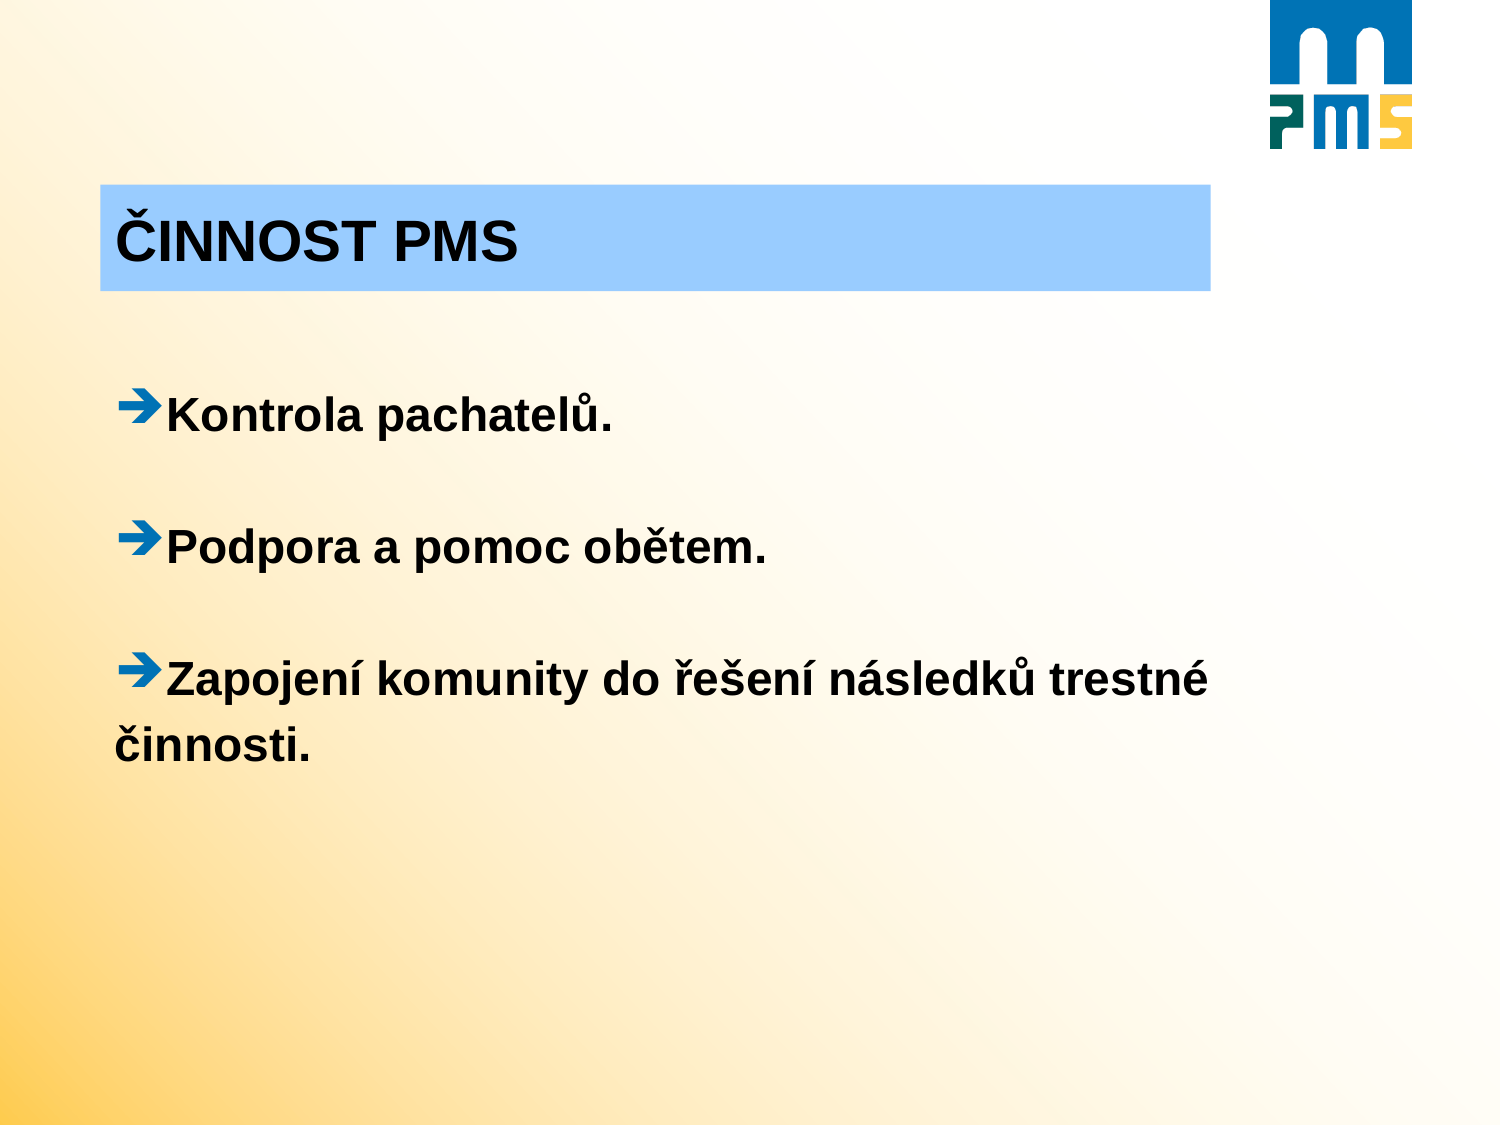

# ČINNOST PMS
Kontrola pachatelů.
Podpora a pomoc obětem.
Zapojení komunity do řešení následků trestné činnosti.